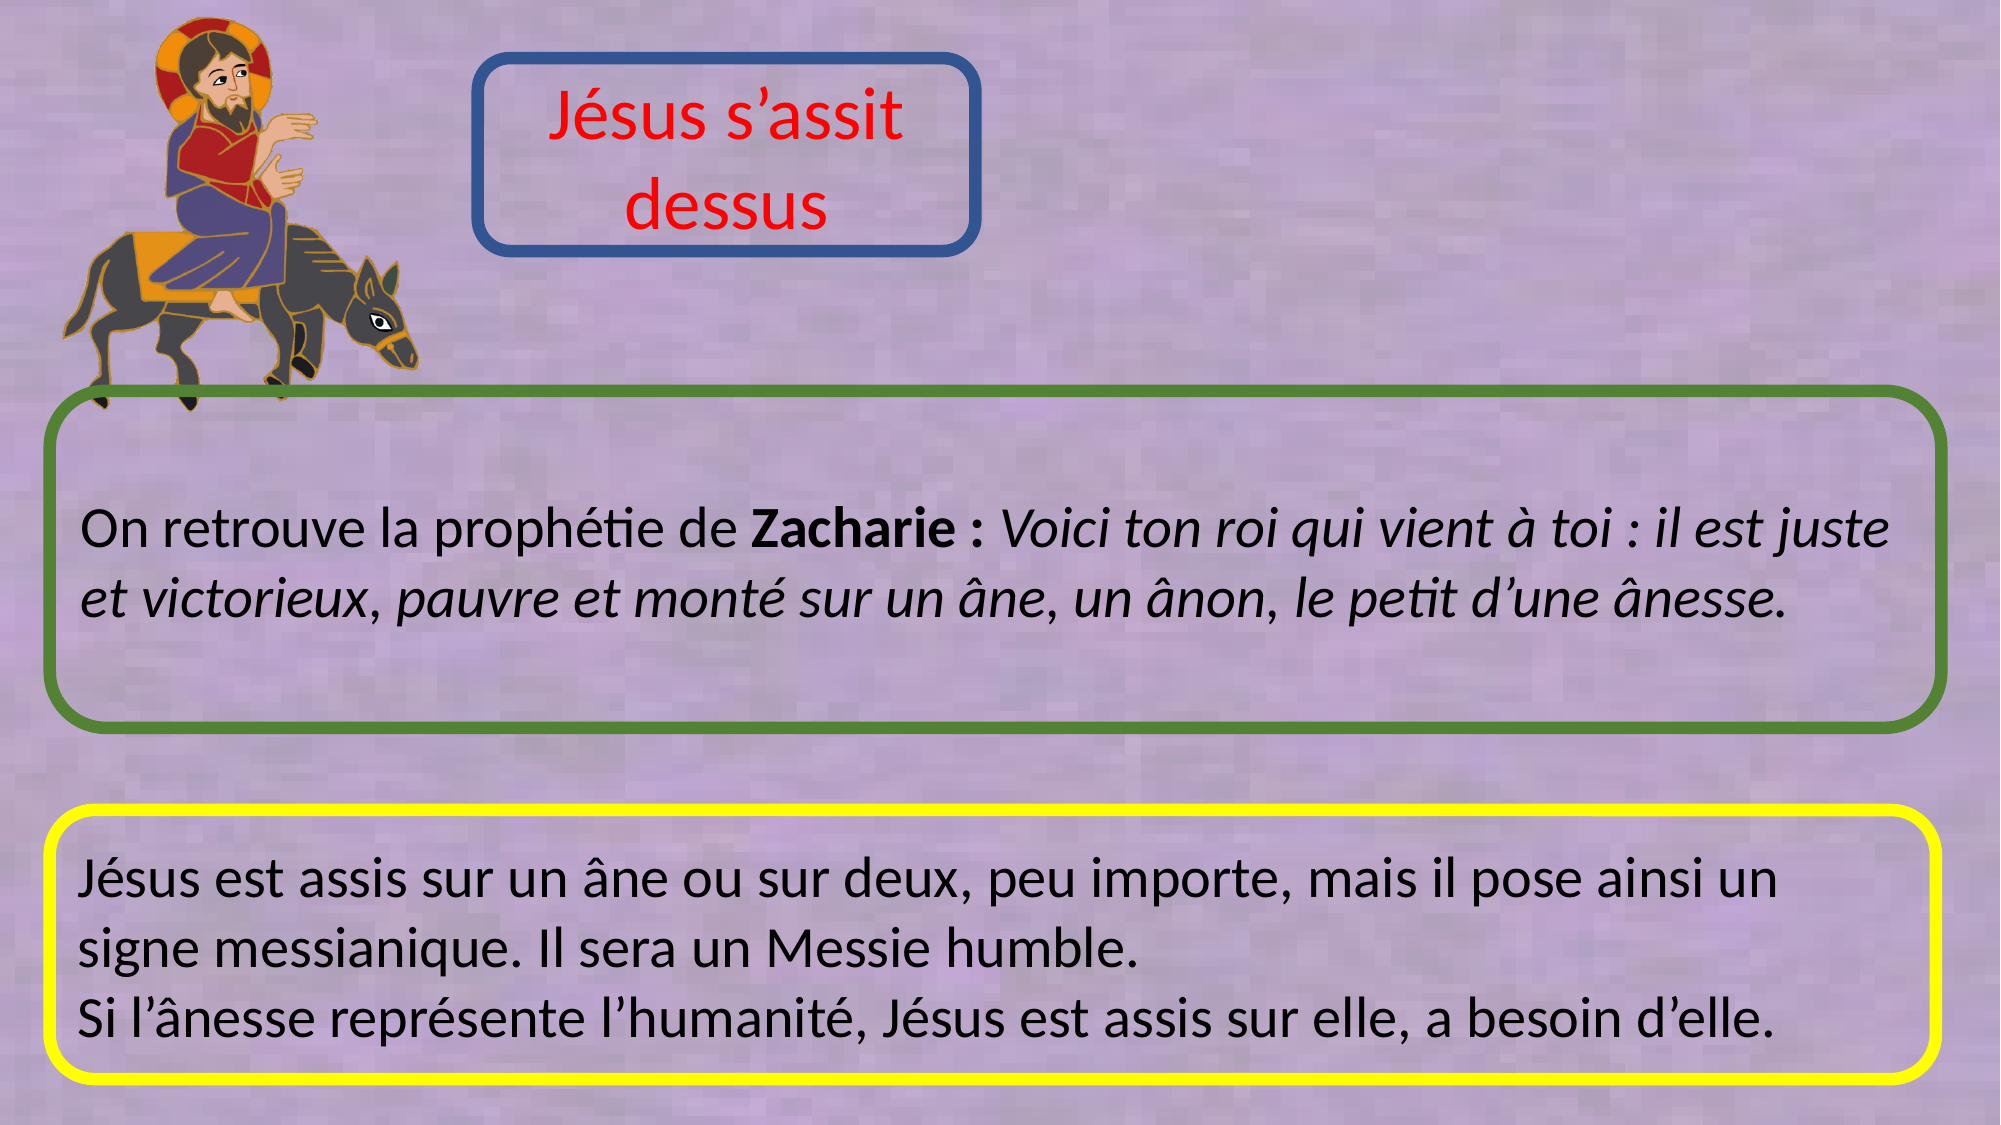

Jésus s’assit dessus
On retrouve la prophétie de Zacharie : Voici ton roi qui vient à toi : il est juste et victorieux, pauvre et monté sur un âne, un ânon, le petit d’une ânesse.
Jésus est assis sur un âne ou sur deux, peu importe, mais il pose ainsi un signe messianique. Il sera un Messie humble.
Si l’ânesse représente l’humanité, Jésus est assis sur elle, a besoin d’elle.